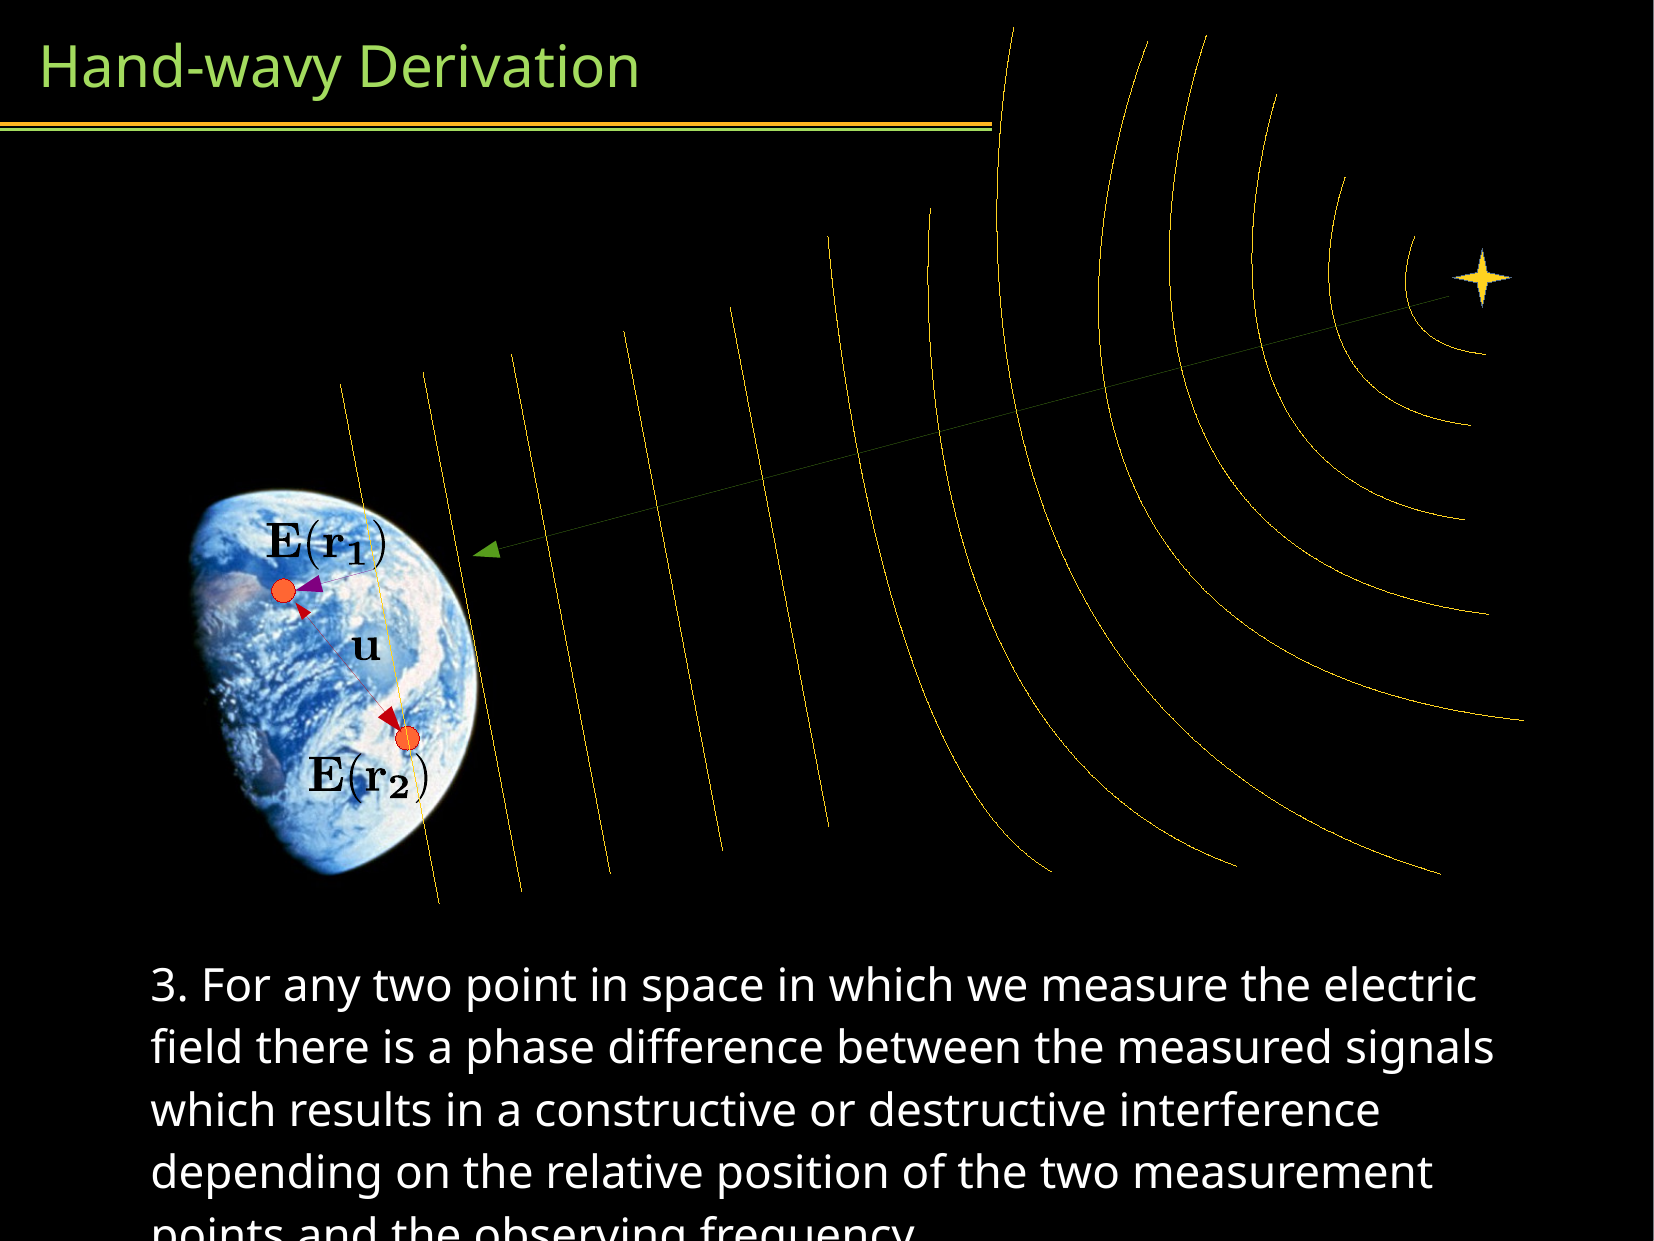

Hand-wavy Derivation
3. For any two point in space in which we measure the electric field there is a phase difference between the measured signals which results in a constructive or destructive interference depending on the relative position of the two measurement points and the observing frequency.
NASSP 2016
12